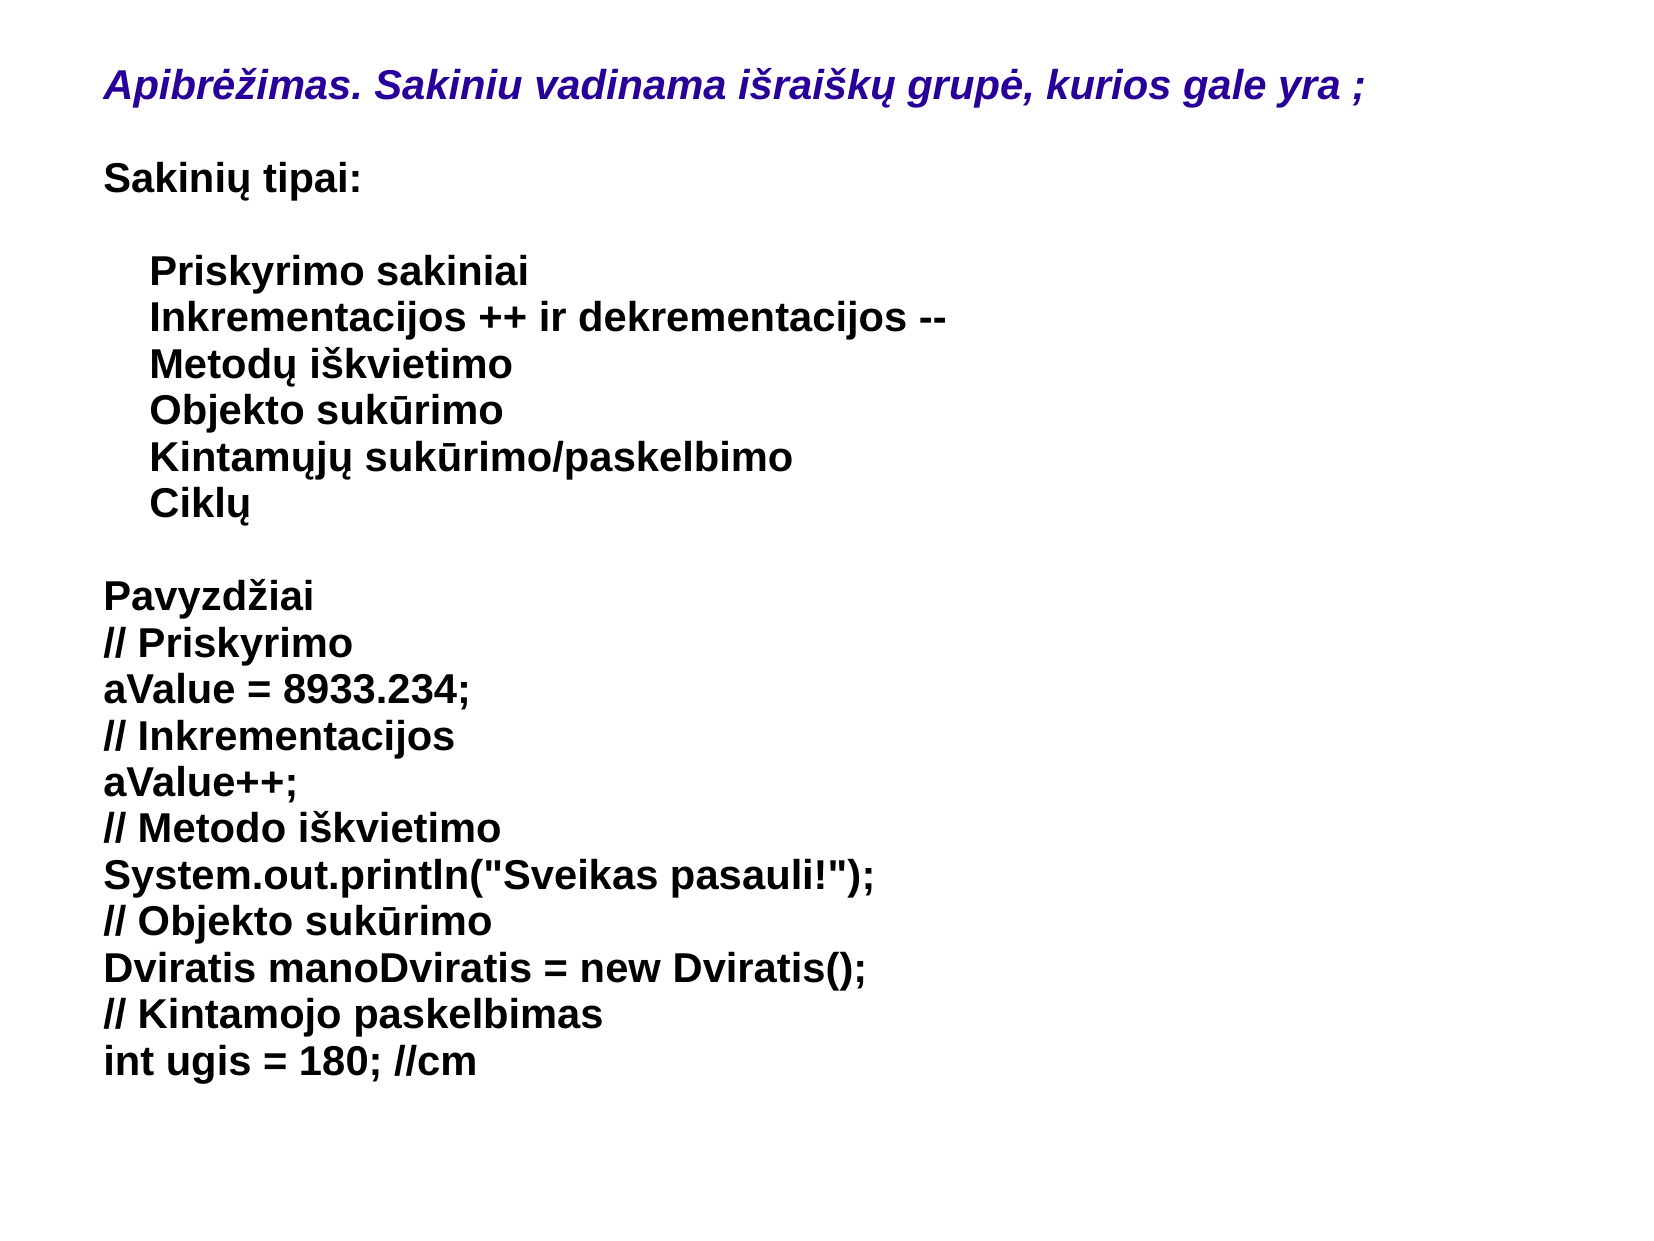

Apibrėžimas. Sakiniu vadinama išraiškų grupė, kurios gale yra ;
Sakinių tipai:
 Priskyrimo sakiniai
 Inkrementacijos ++ ir dekrementacijos --
 Metodų iškvietimo
 Objekto sukūrimo
 Kintamųjų sukūrimo/paskelbimo
 Ciklų
Pavyzdžiai
// Priskyrimo
aValue = 8933.234;
// Inkrementacijos
aValue++;
// Metodo iškvietimo
System.out.println("Sveikas pasauli!");
// Objekto sukūrimo
Dviratis manoDviratis = new Dviratis();
// Kintamojo paskelbimas
int ugis = 180; //cm